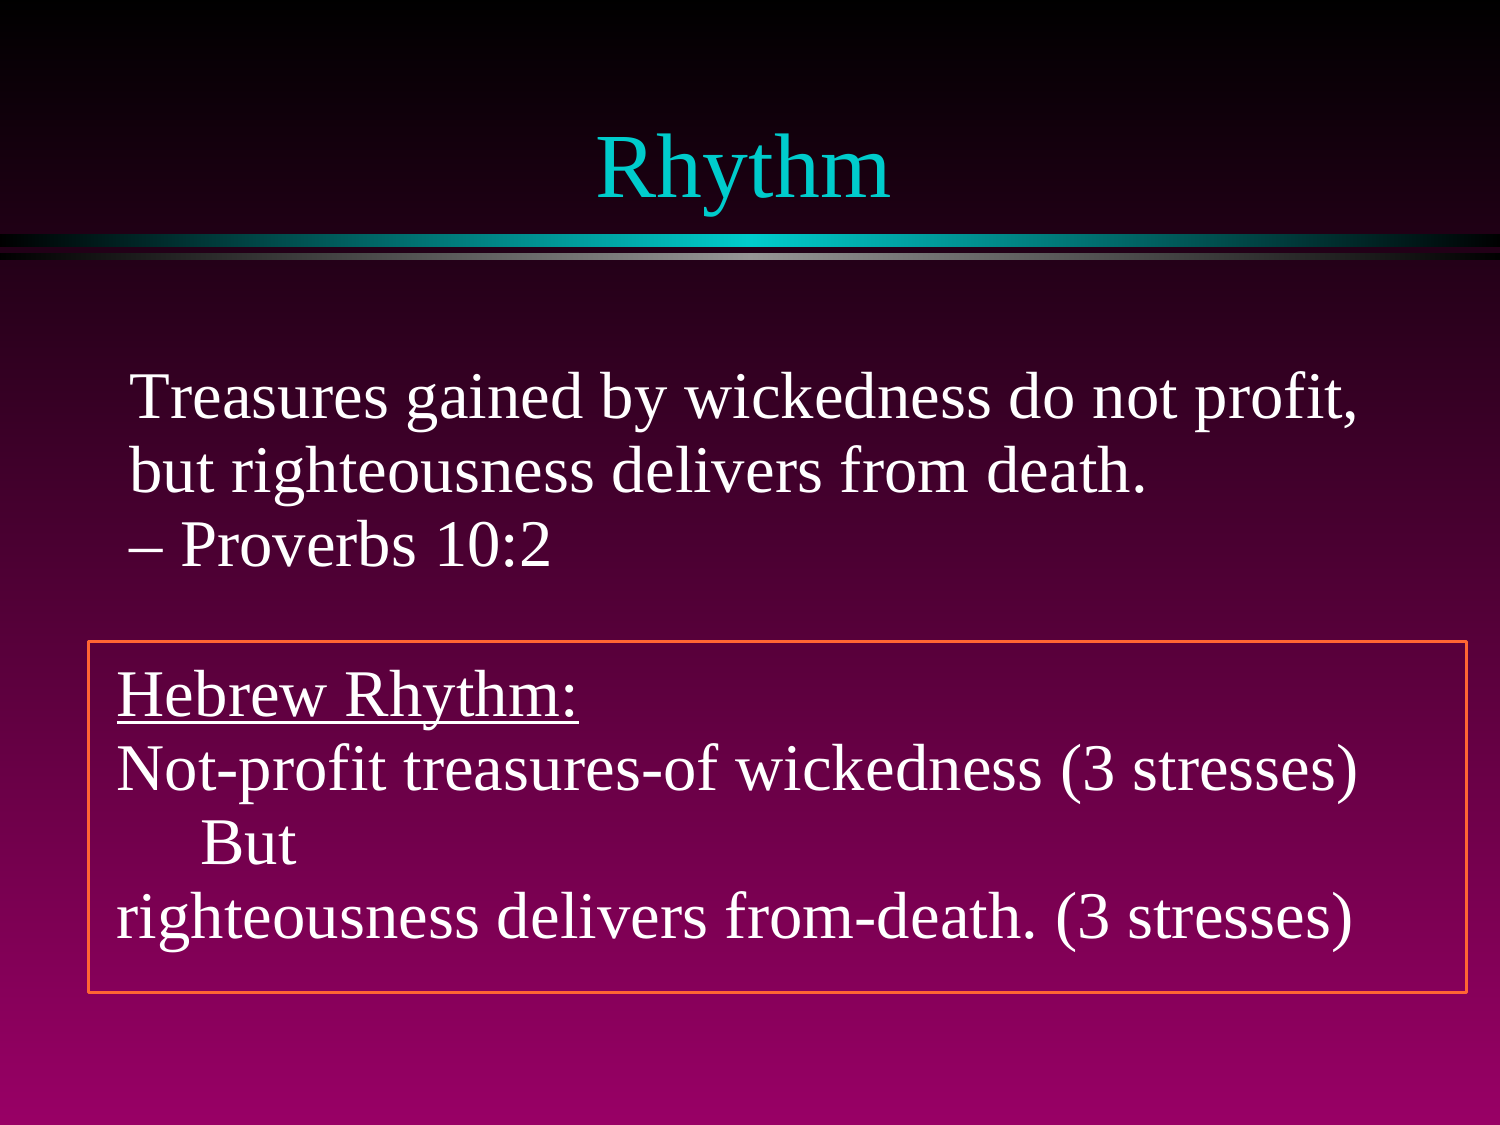

# Rhythm
Treasures gained by wickedness do not profit,
but righteousness delivers from death.
– Proverbs 10:2
Hebrew Rhythm:
Not-profit treasures-of wickedness (3 stresses)
 But
righteousness delivers from-death. (3 stresses)